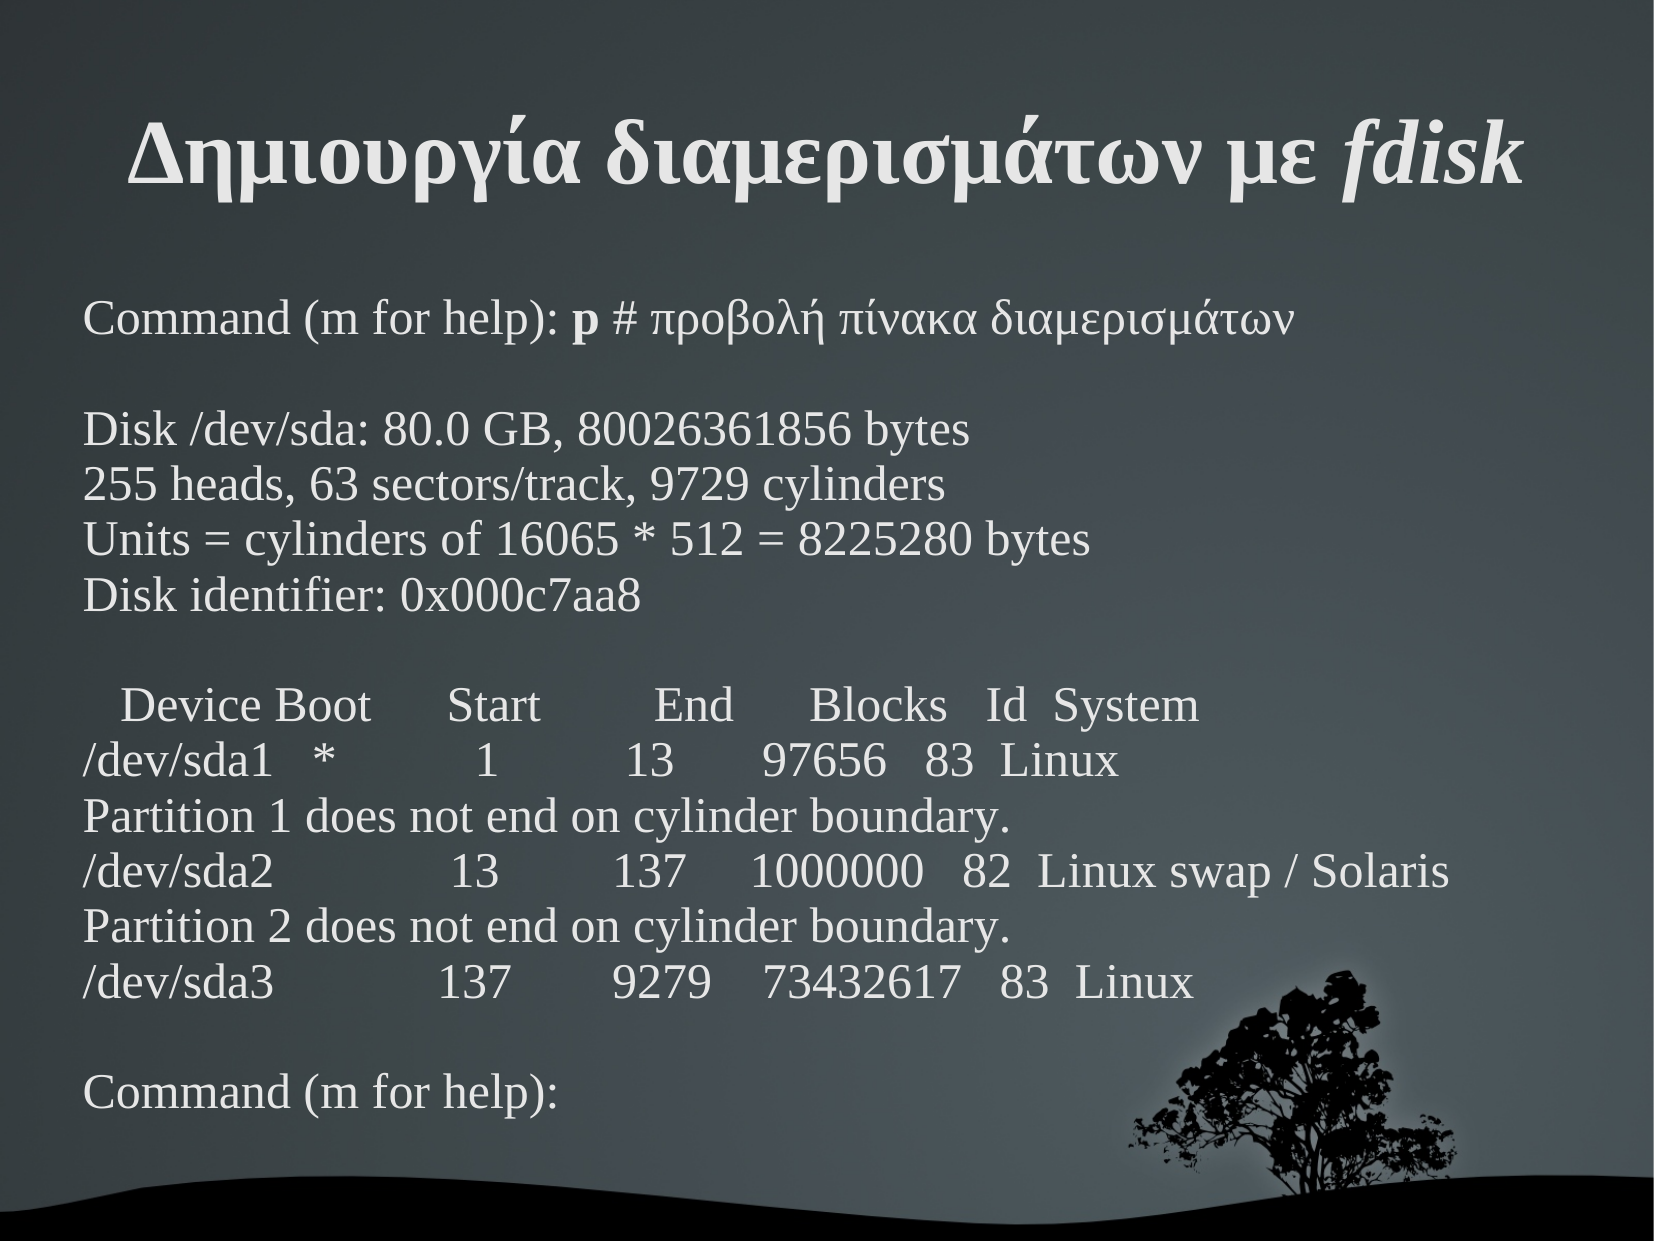

Δημιουργία διαμερισμάτων με fdisk
# Command (m for help): p # προβολή πίνακα διαμερισμάτων
Disk /dev/sda: 80.0 GB, 80026361856 bytes
255 heads, 63 sectors/track, 9729 cylinders
Units = cylinders of 16065 * 512 = 8225280 bytes
Disk identifier: 0x000c7aa8
 Device Boot Start End Blocks Id System
/dev/sda1 * 1 13 97656 83 Linux
Partition 1 does not end on cylinder boundary.
/dev/sda2 13 137 1000000 82 Linux swap / Solaris
Partition 2 does not end on cylinder boundary.
/dev/sda3 137 9279 73432617 83 Linux
Command (m for help):